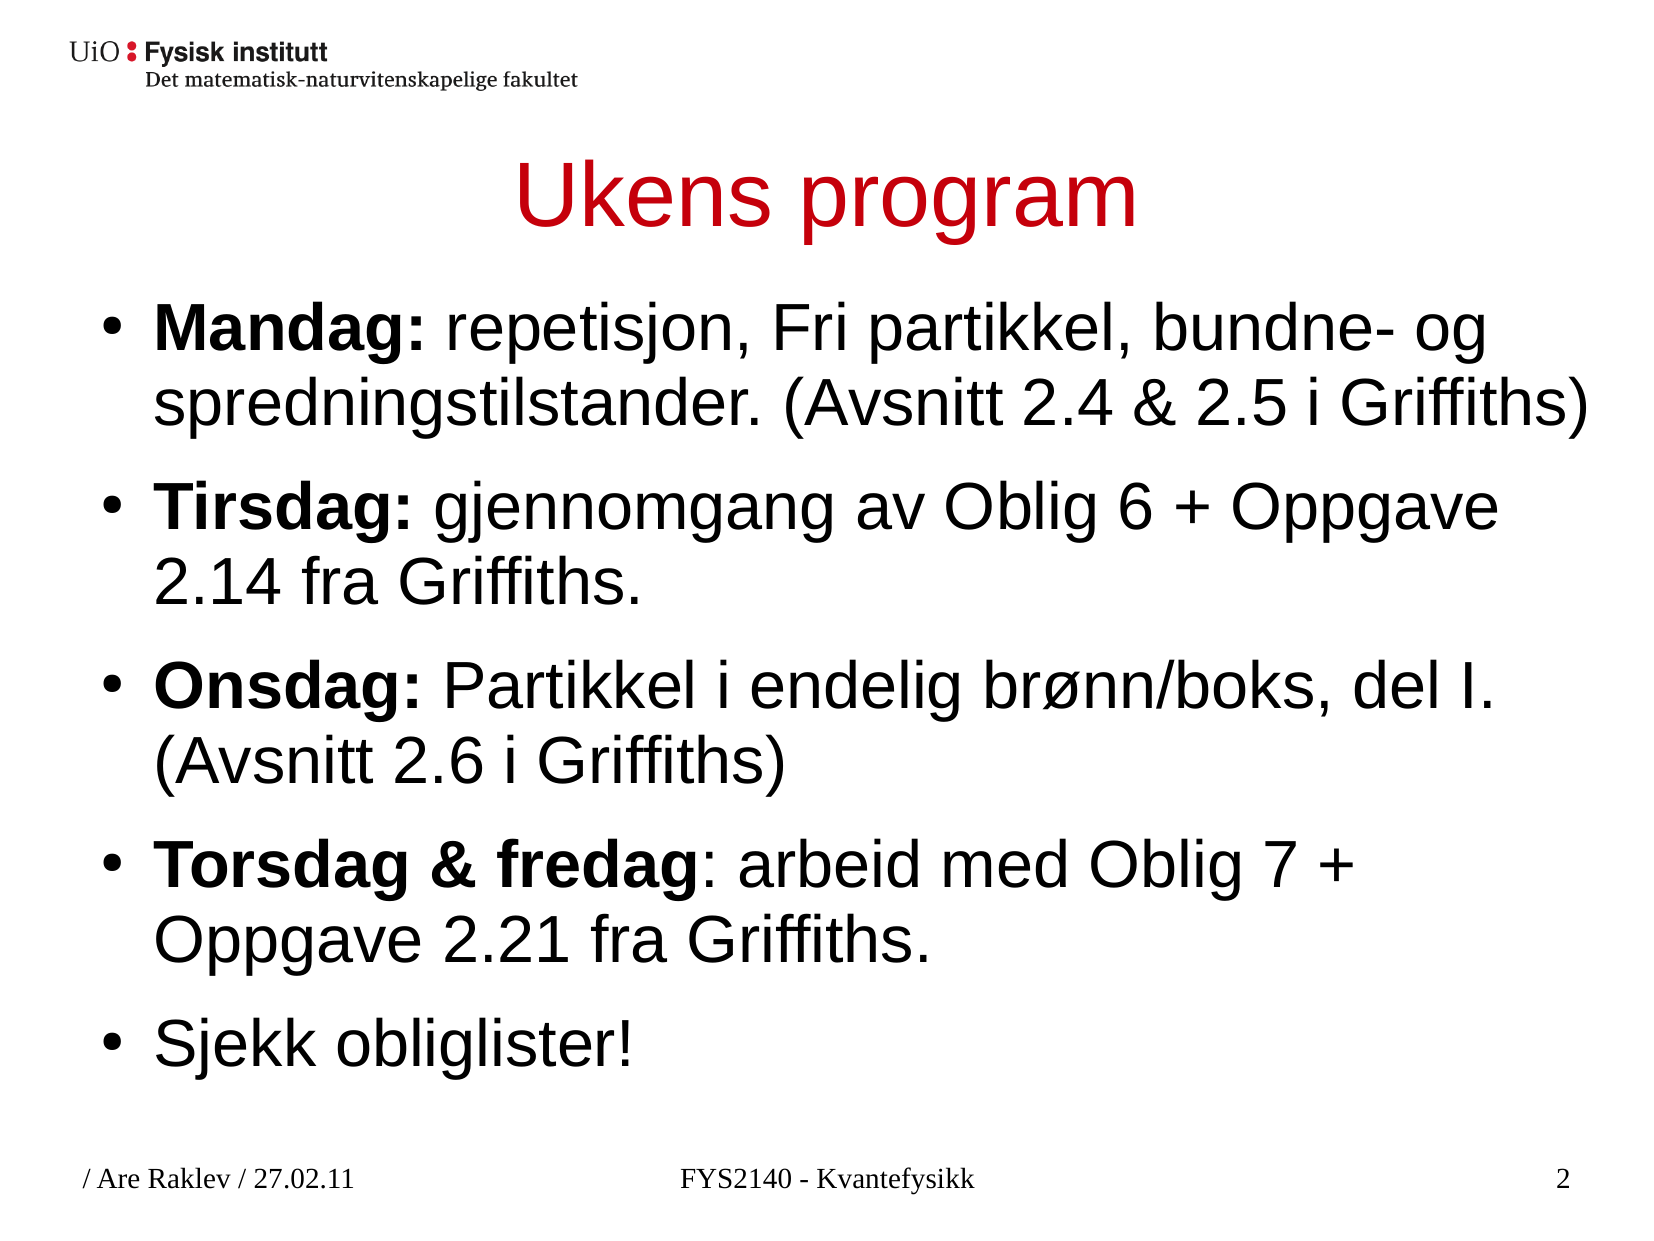

# Ukens program
Mandag: repetisjon, Fri partikkel, bundne- og spredningstilstander. (Avsnitt 2.4 & 2.5 i Griffiths)
Tirsdag: gjennomgang av Oblig 6 + Oppgave 2.14 fra Griffiths.
Onsdag: Partikkel i endelig brønn/boks, del I. (Avsnitt 2.6 i Griffiths)
Torsdag & fredag: arbeid med Oblig 7 + Oppgave 2.21 fra Griffiths.
Sjekk obliglister!
/ Are Raklev / 27.02.11
FYS2140 - Kvantefysikk
2